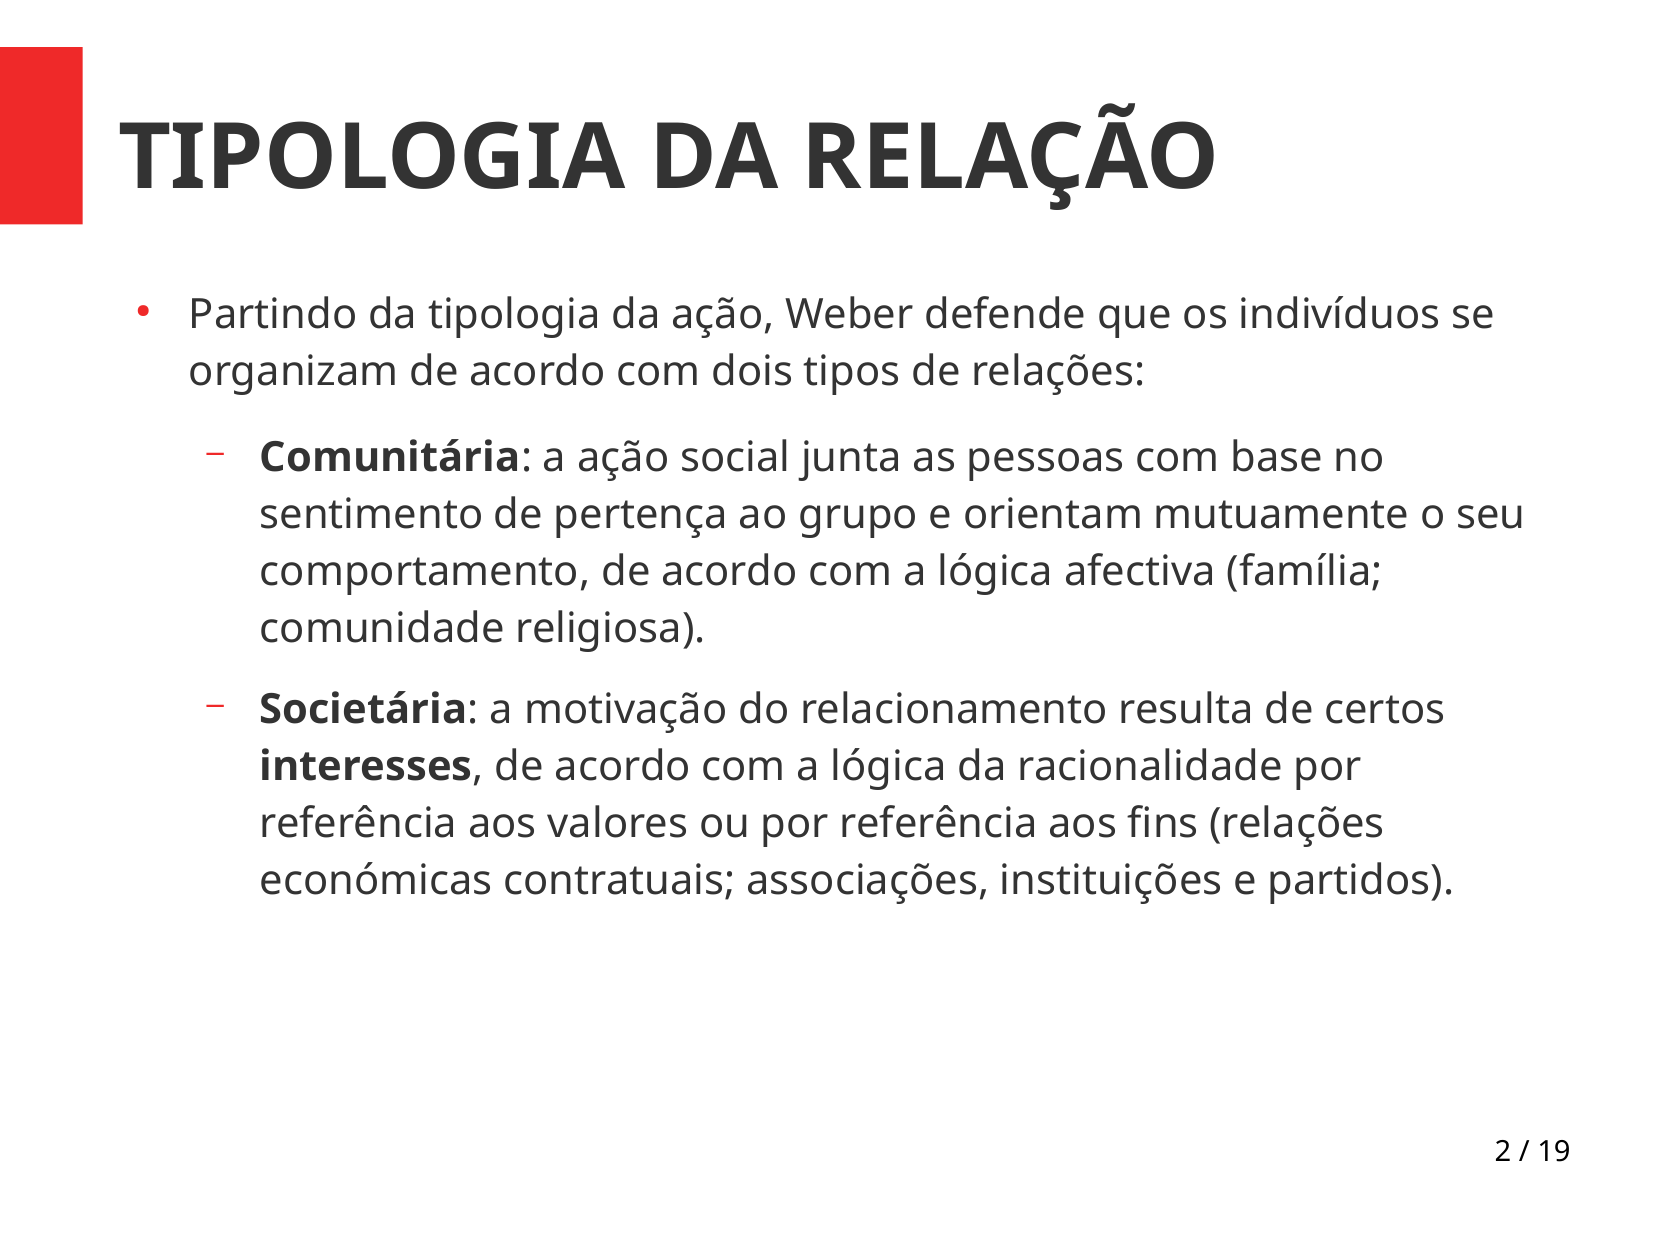

# TIPOLOGIA DA RELAÇÃO
Partindo da tipologia da ação, Weber defende que os indivíduos se organizam de acordo com dois tipos de relações:
Comunitária: a ação social junta as pessoas com base no sentimento de pertença ao grupo e orientam mutuamente o seu comportamento, de acordo com a lógica afectiva (família; comunidade religiosa).
Societária: a motivação do relacionamento resulta de certos interesses, de acordo com a lógica da racionalidade por referência aos valores ou por referência aos fins (relações económicas contratuais; associações, instituições e partidos).
2